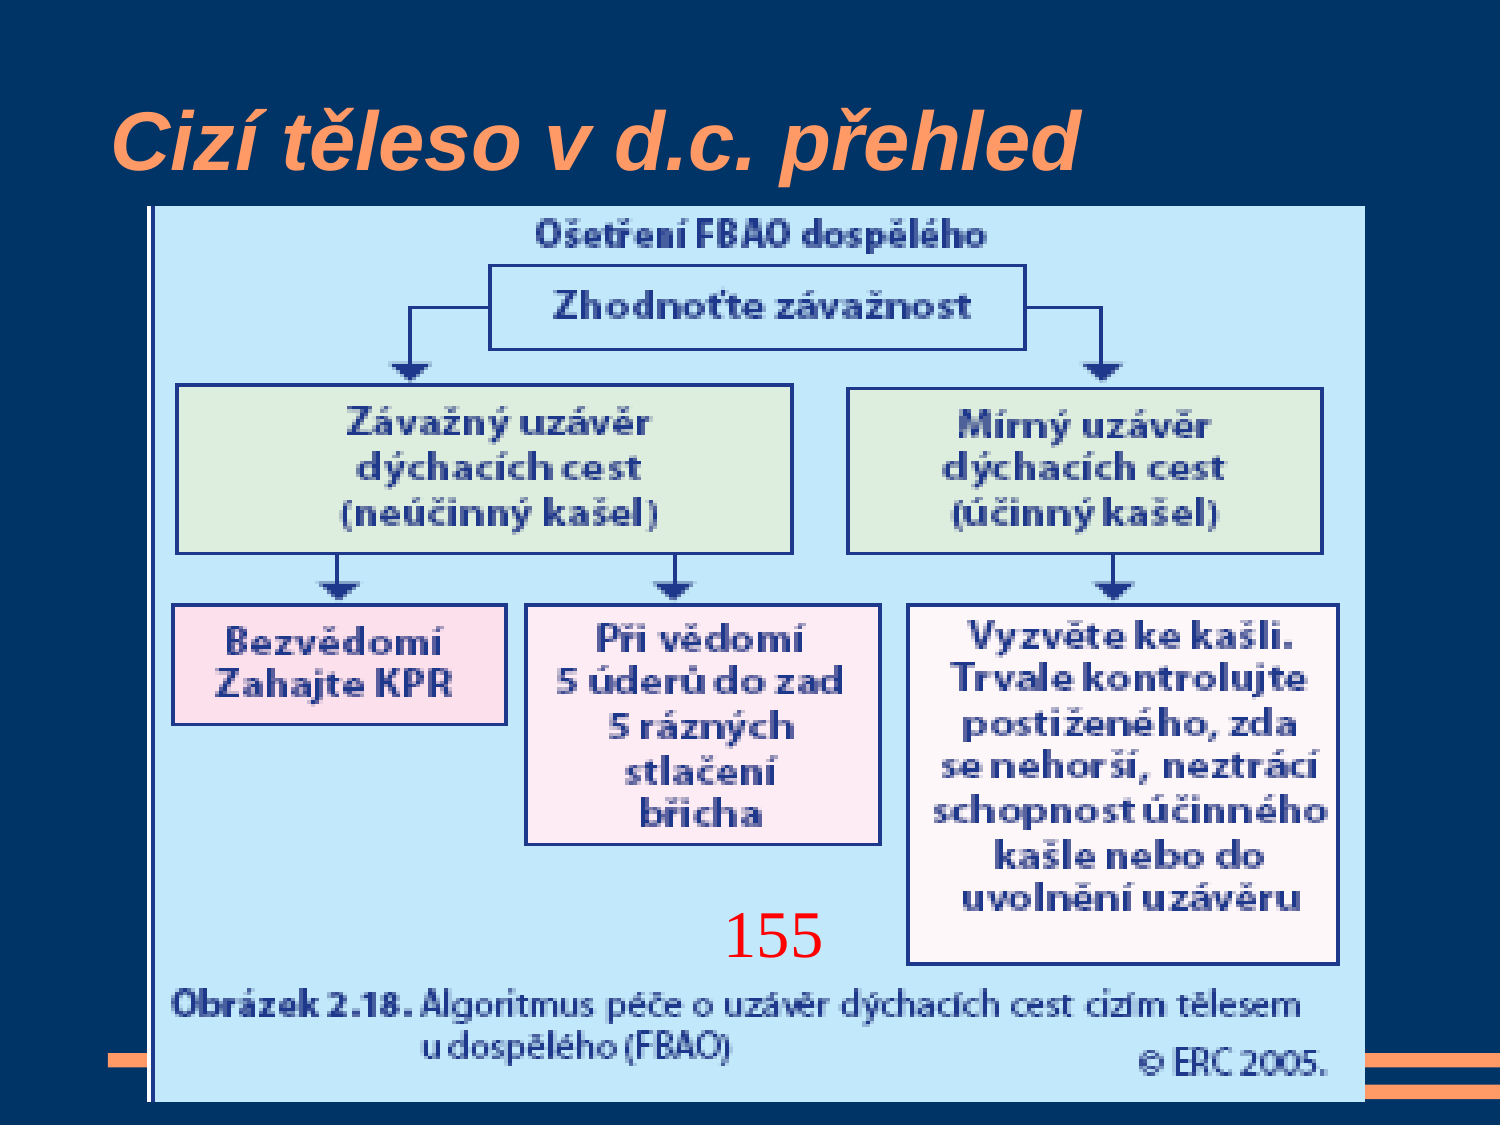

# Cizí těleso v d.c. přehled
155